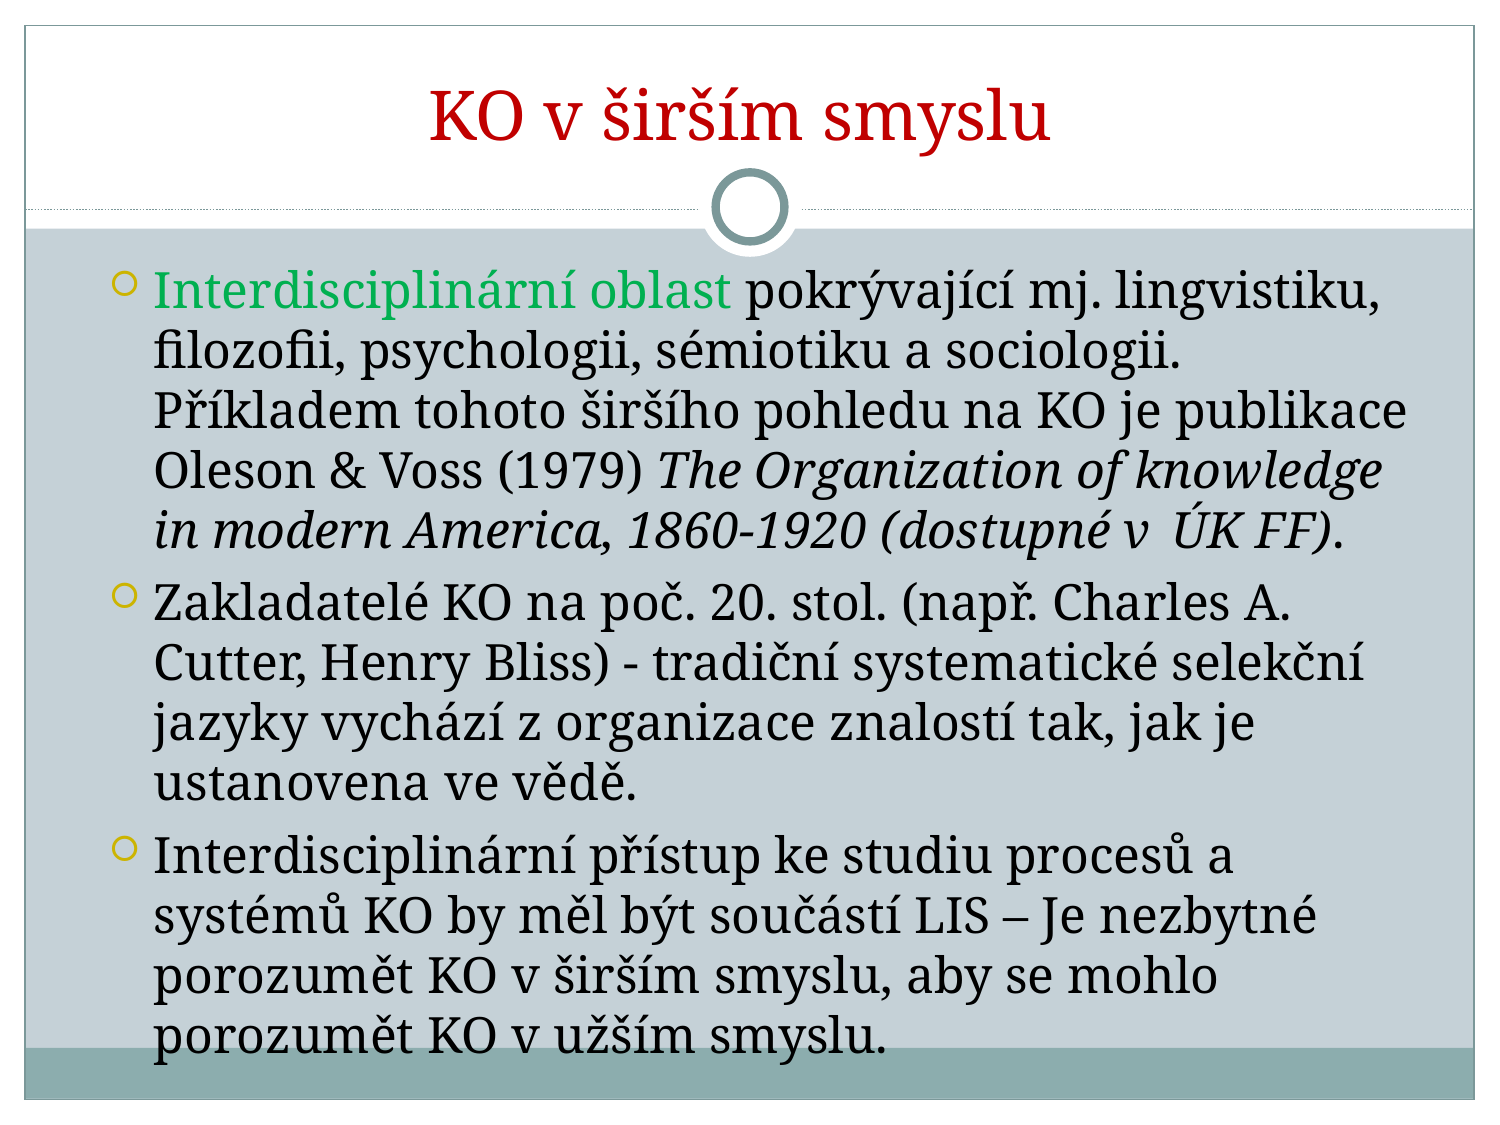

# KO v širším smyslu
Interdisciplinární oblast pokrývající mj. lingvistiku, filozofii, psychologii, sémiotiku a sociologii. Příkladem tohoto širšího pohledu na KO je publikace Oleson & Voss (1979) The Organization of knowledge in modern America, 1860-1920 (dostupné v ÚK FF).
Zakladatelé KO na poč. 20. stol. (např. Charles A. Cutter, Henry Bliss) - tradiční systematické selekční jazyky vychází z organizace znalostí tak, jak je ustanovena ve vědě.
Interdisciplinární přístup ke studiu procesů a systémů KO by měl být součástí LIS – Je nezbytné porozumět KO v širším smyslu, aby se mohlo porozumět KO v užším smyslu.